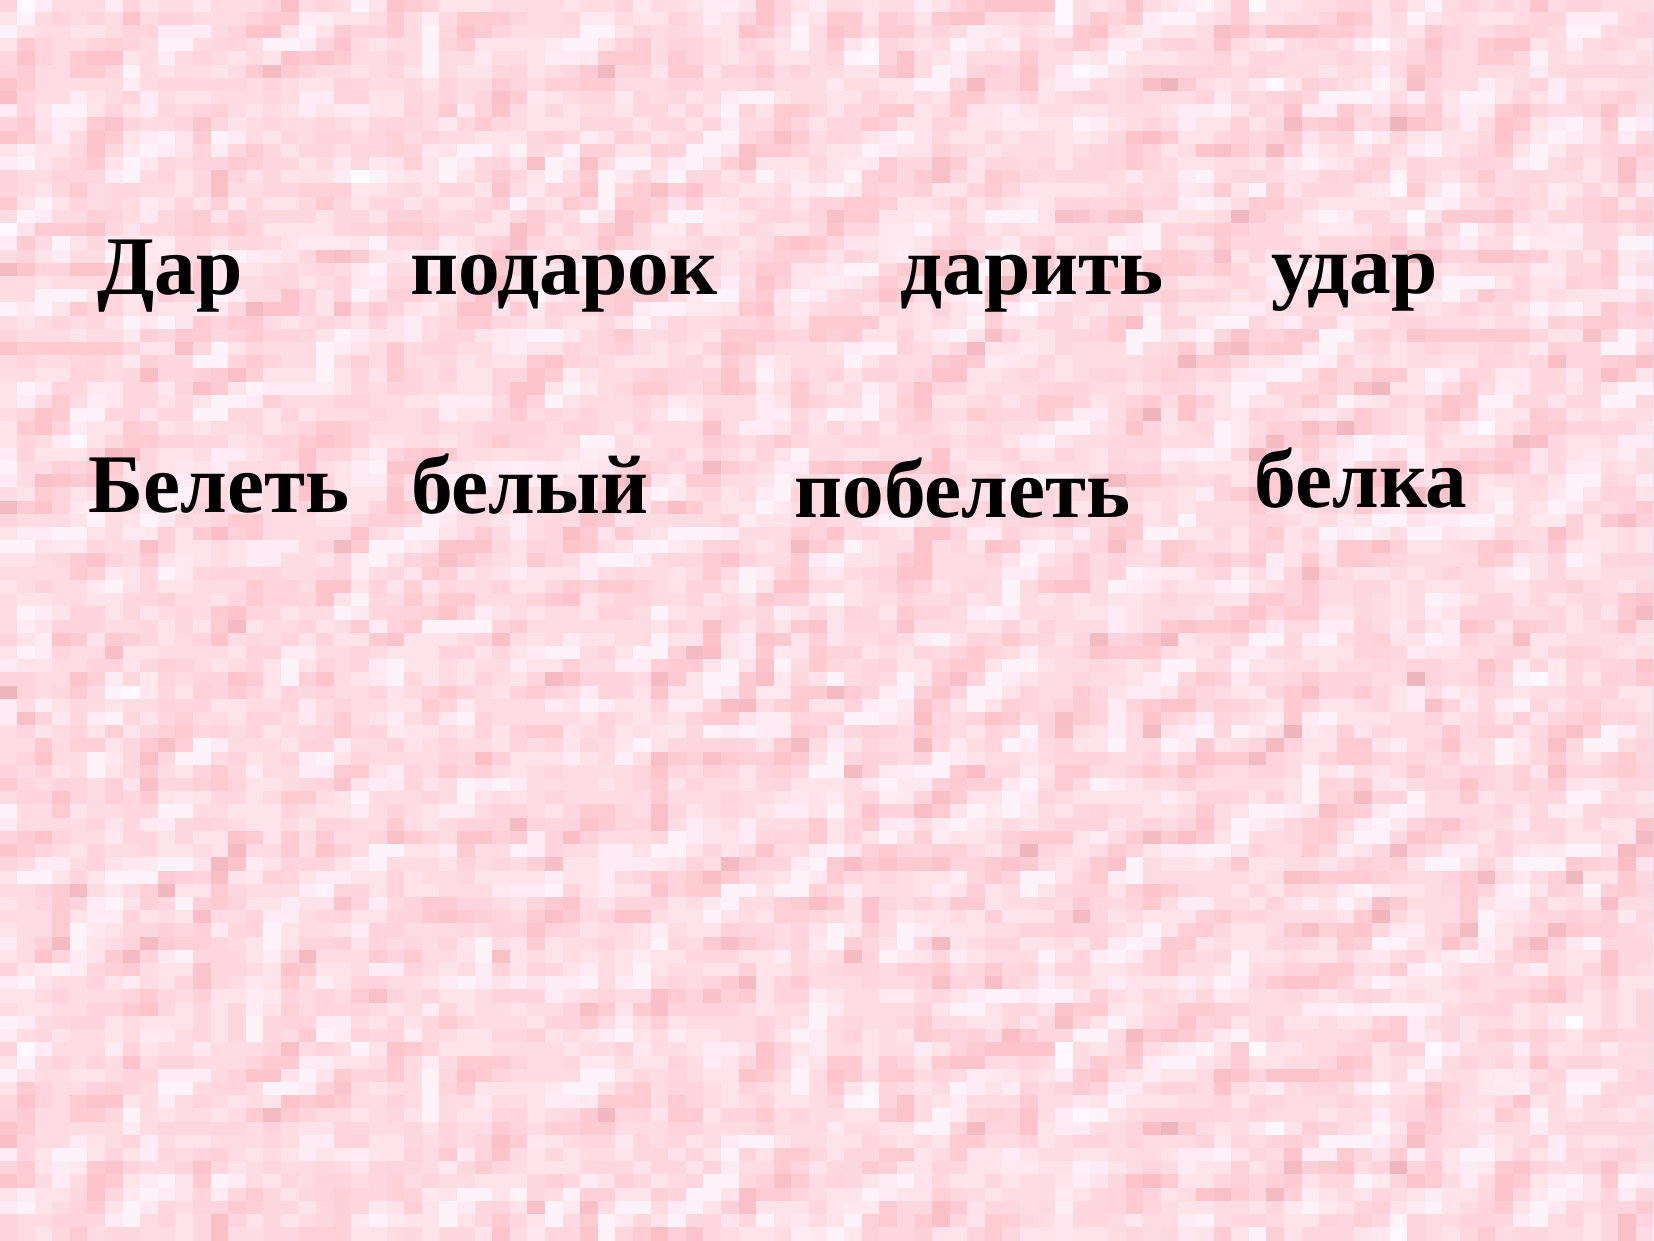

удар
 Дар
подарок
дарить
белка
Белеть
белый
побелеть